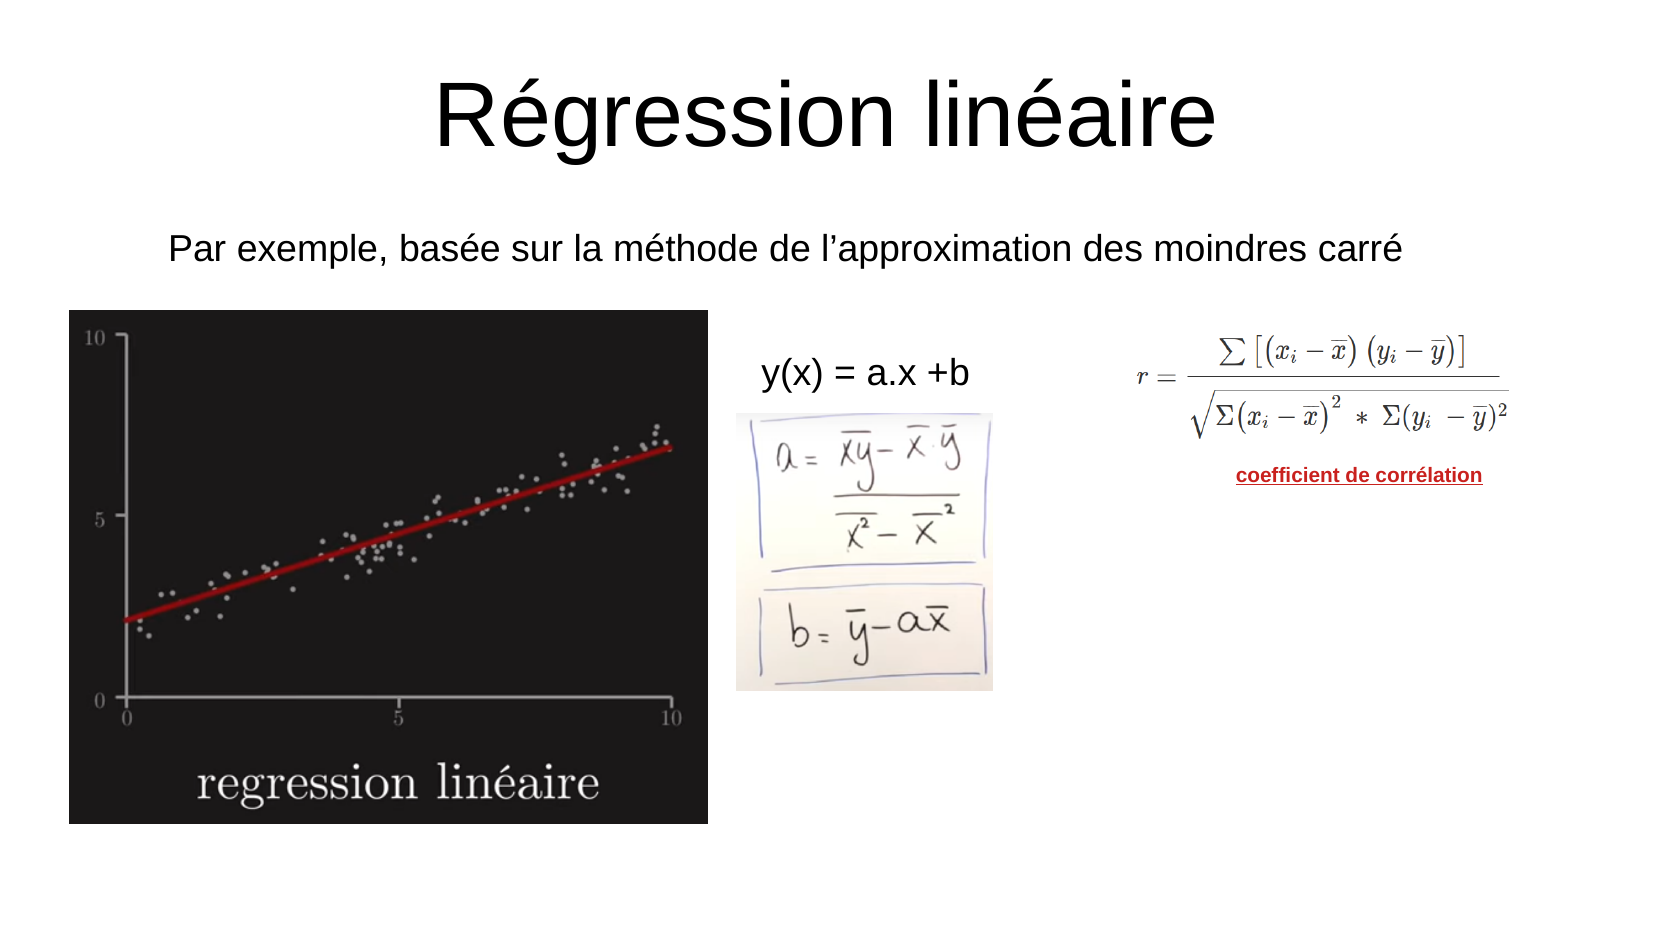

# Régression linéaire
Par exemple, basée sur la méthode de l’approximation des moindres carré
y(x) = a.x +b
coefficient de corrélation